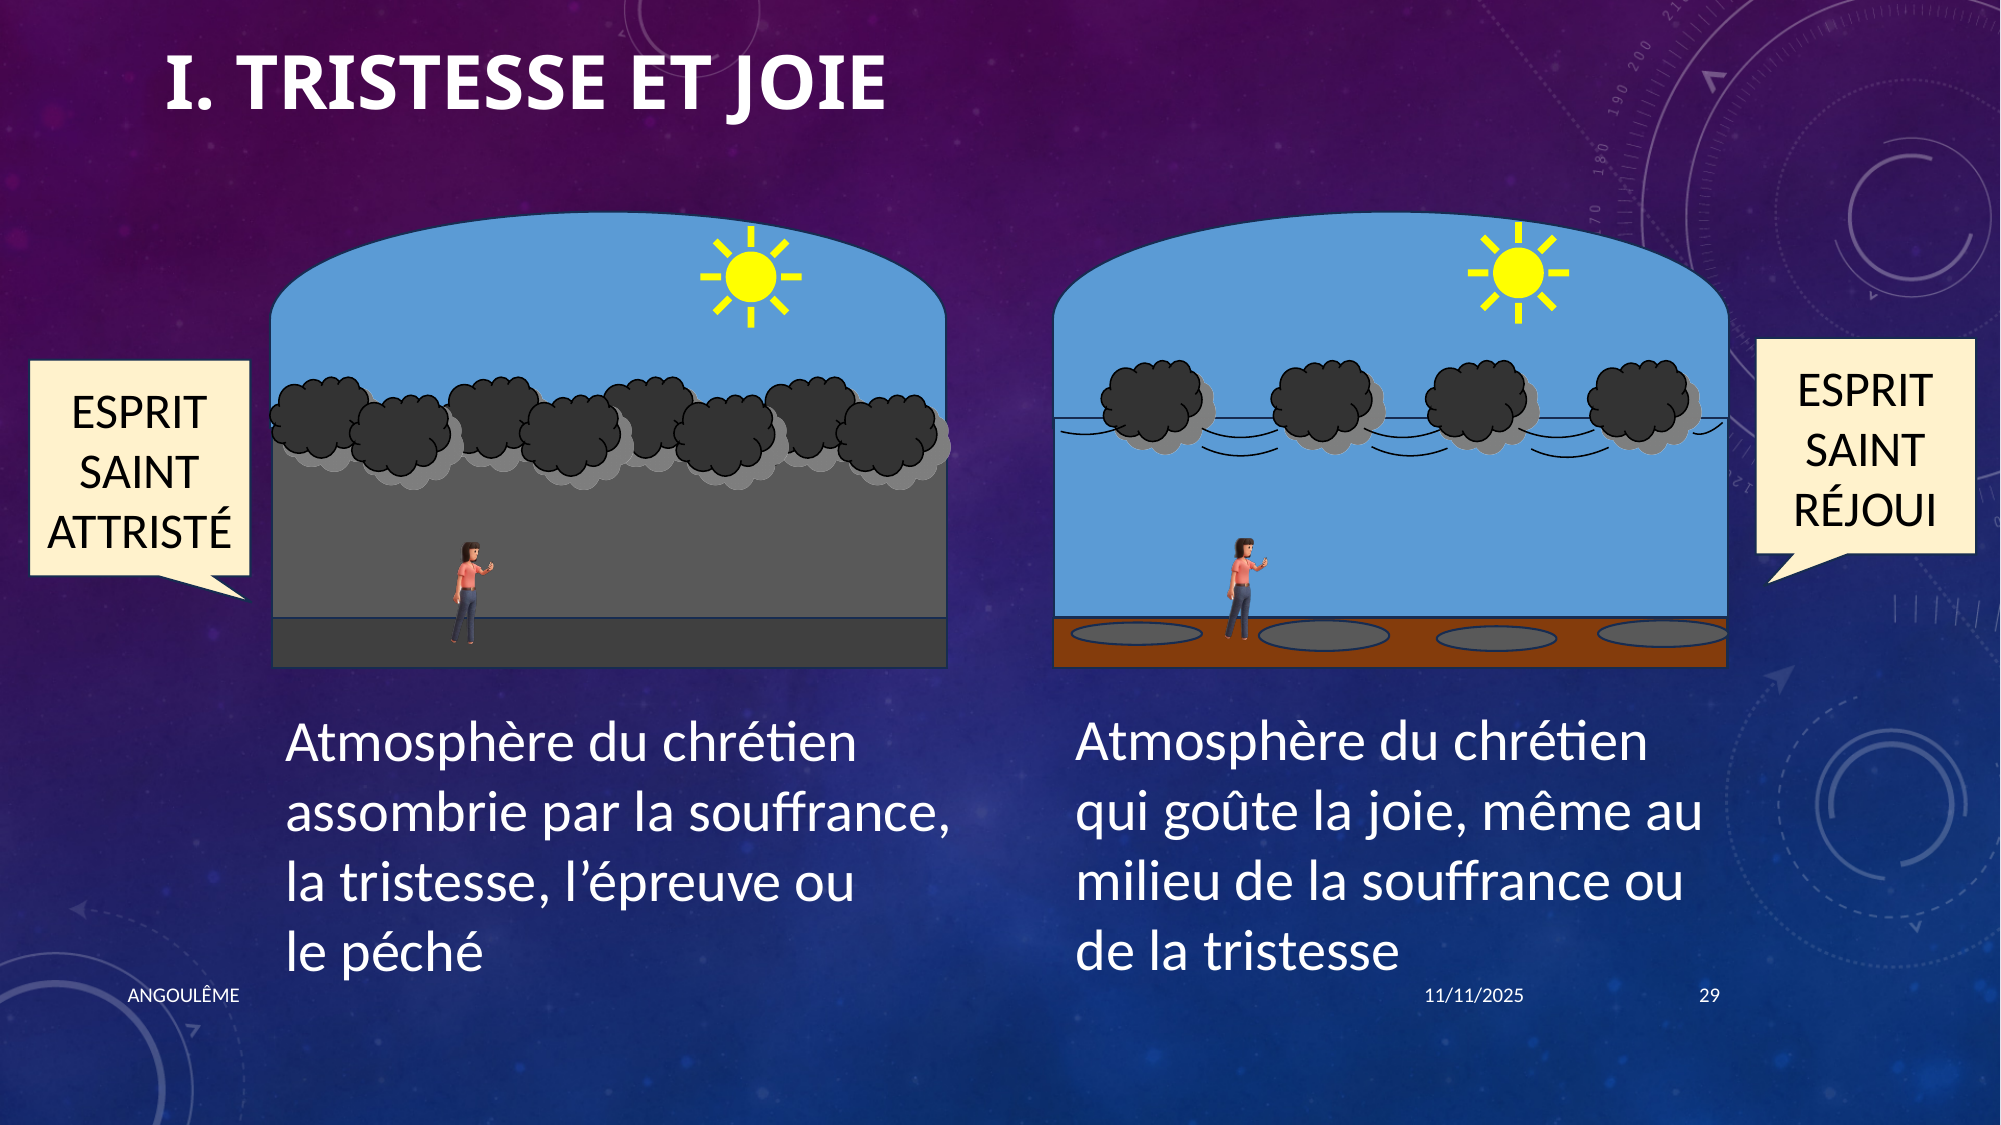

# I. Tristesse et joie
ESPRIT SAINT RÉJOUI
ESPRIT SAINT ATTRISTÉ
Atmosphère du chrétien
qui goûte la joie, même au
milieu de la souffrance ou
de la tristesse
Atmosphère du chrétien
assombrie par la souffrance,
la tristesse, l’épreuve ou
le péché
ANGOULÊME
11/11/2025